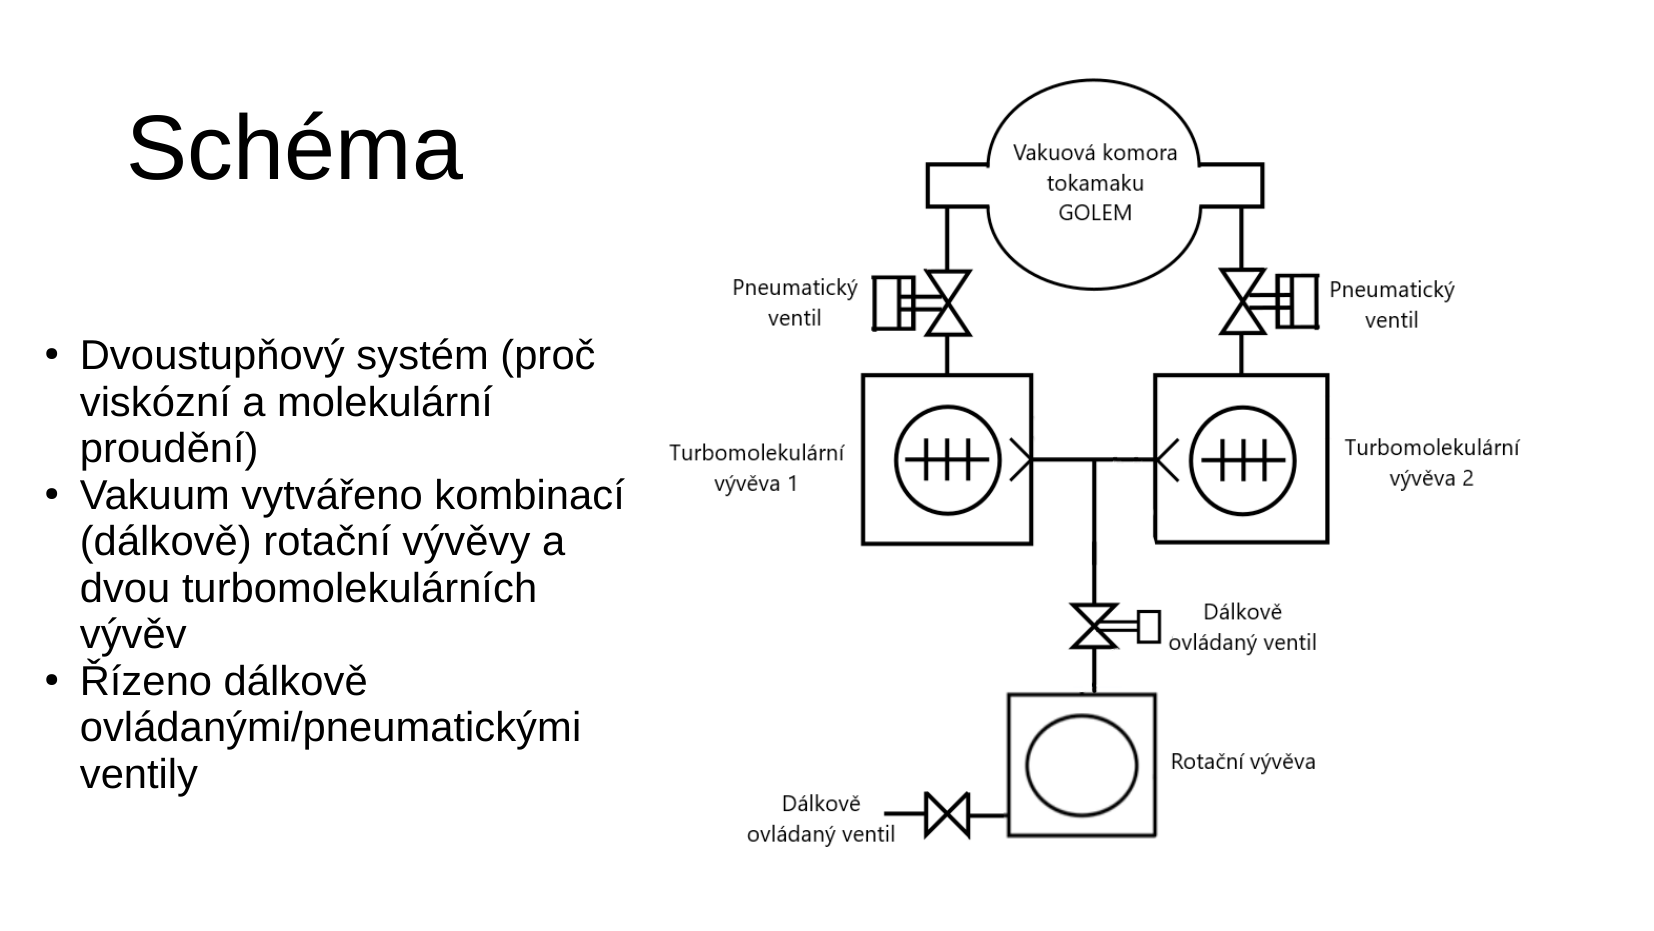

# Schéma
Dvoustupňový systém (proč viskózní a molekulární proudění)
Vakuum vytvářeno kombinací (dálkově) rotační vývěvy a dvou turbomolekulárních vývěv
Řízeno dálkově ovládanými/pneumatickými ventily